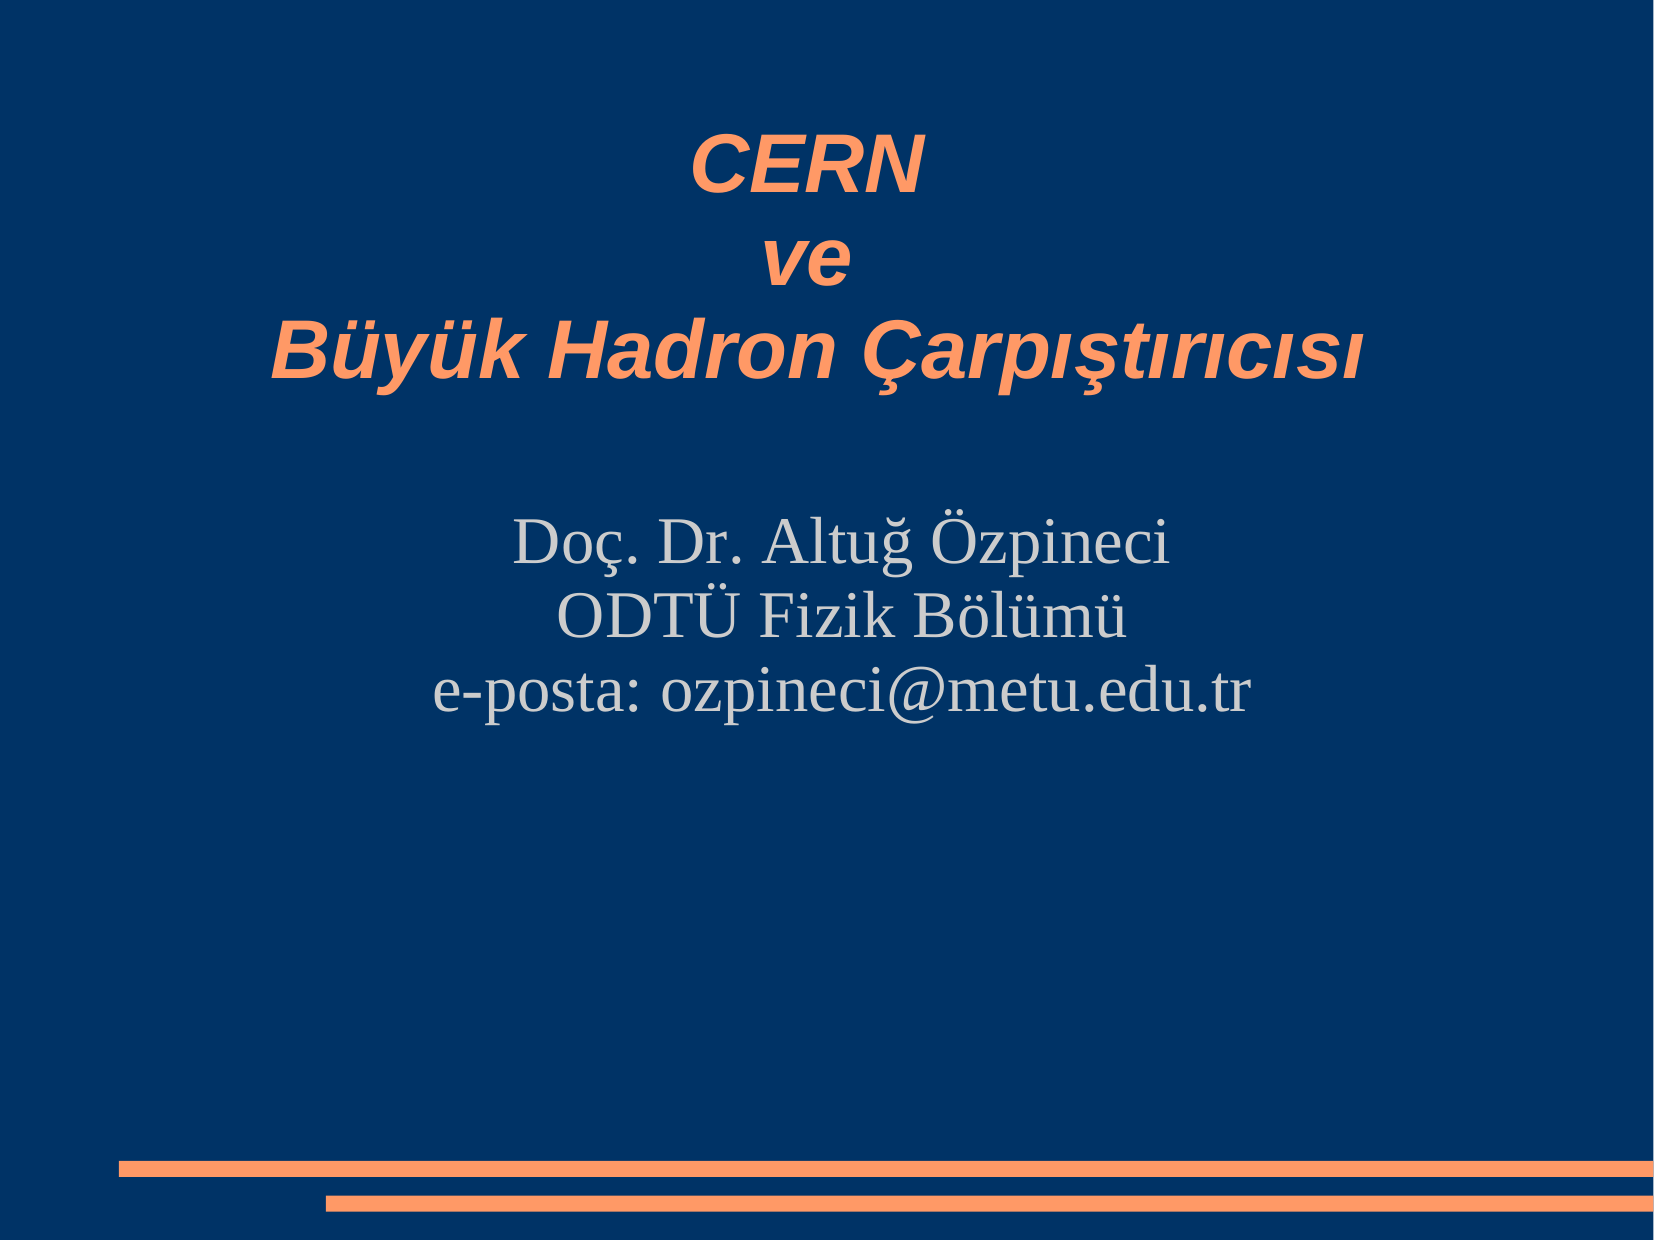

# CERN ve Büyük Hadron Çarpıştırıcısı
Doç. Dr. Altuğ Özpineci
ODTÜ Fizik Bölümü
e-posta: ozpineci@metu.edu.tr